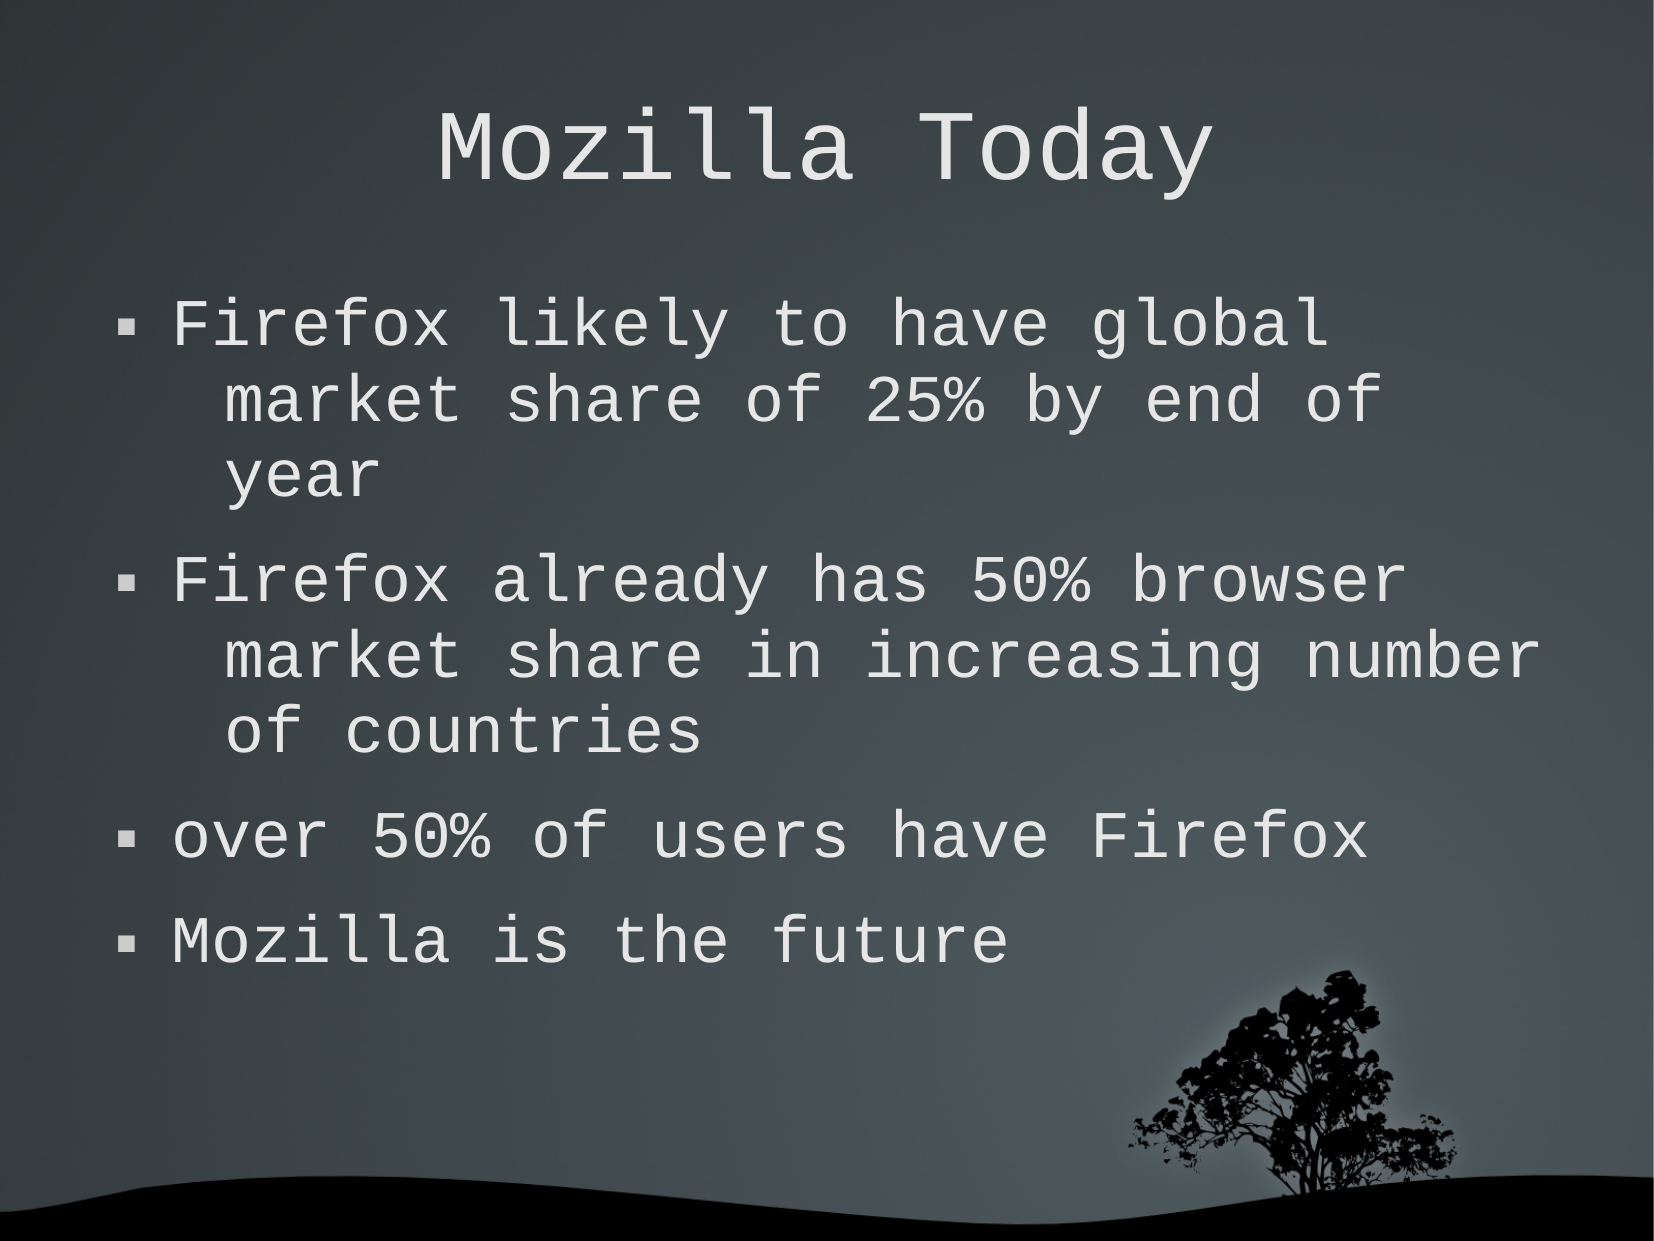

# Mozilla Today
Firefox likely to have global market share of 25% by end of year
Firefox already has 50% browser market share in increasing number of countries
over 50% of users have Firefox
Mozilla is the future